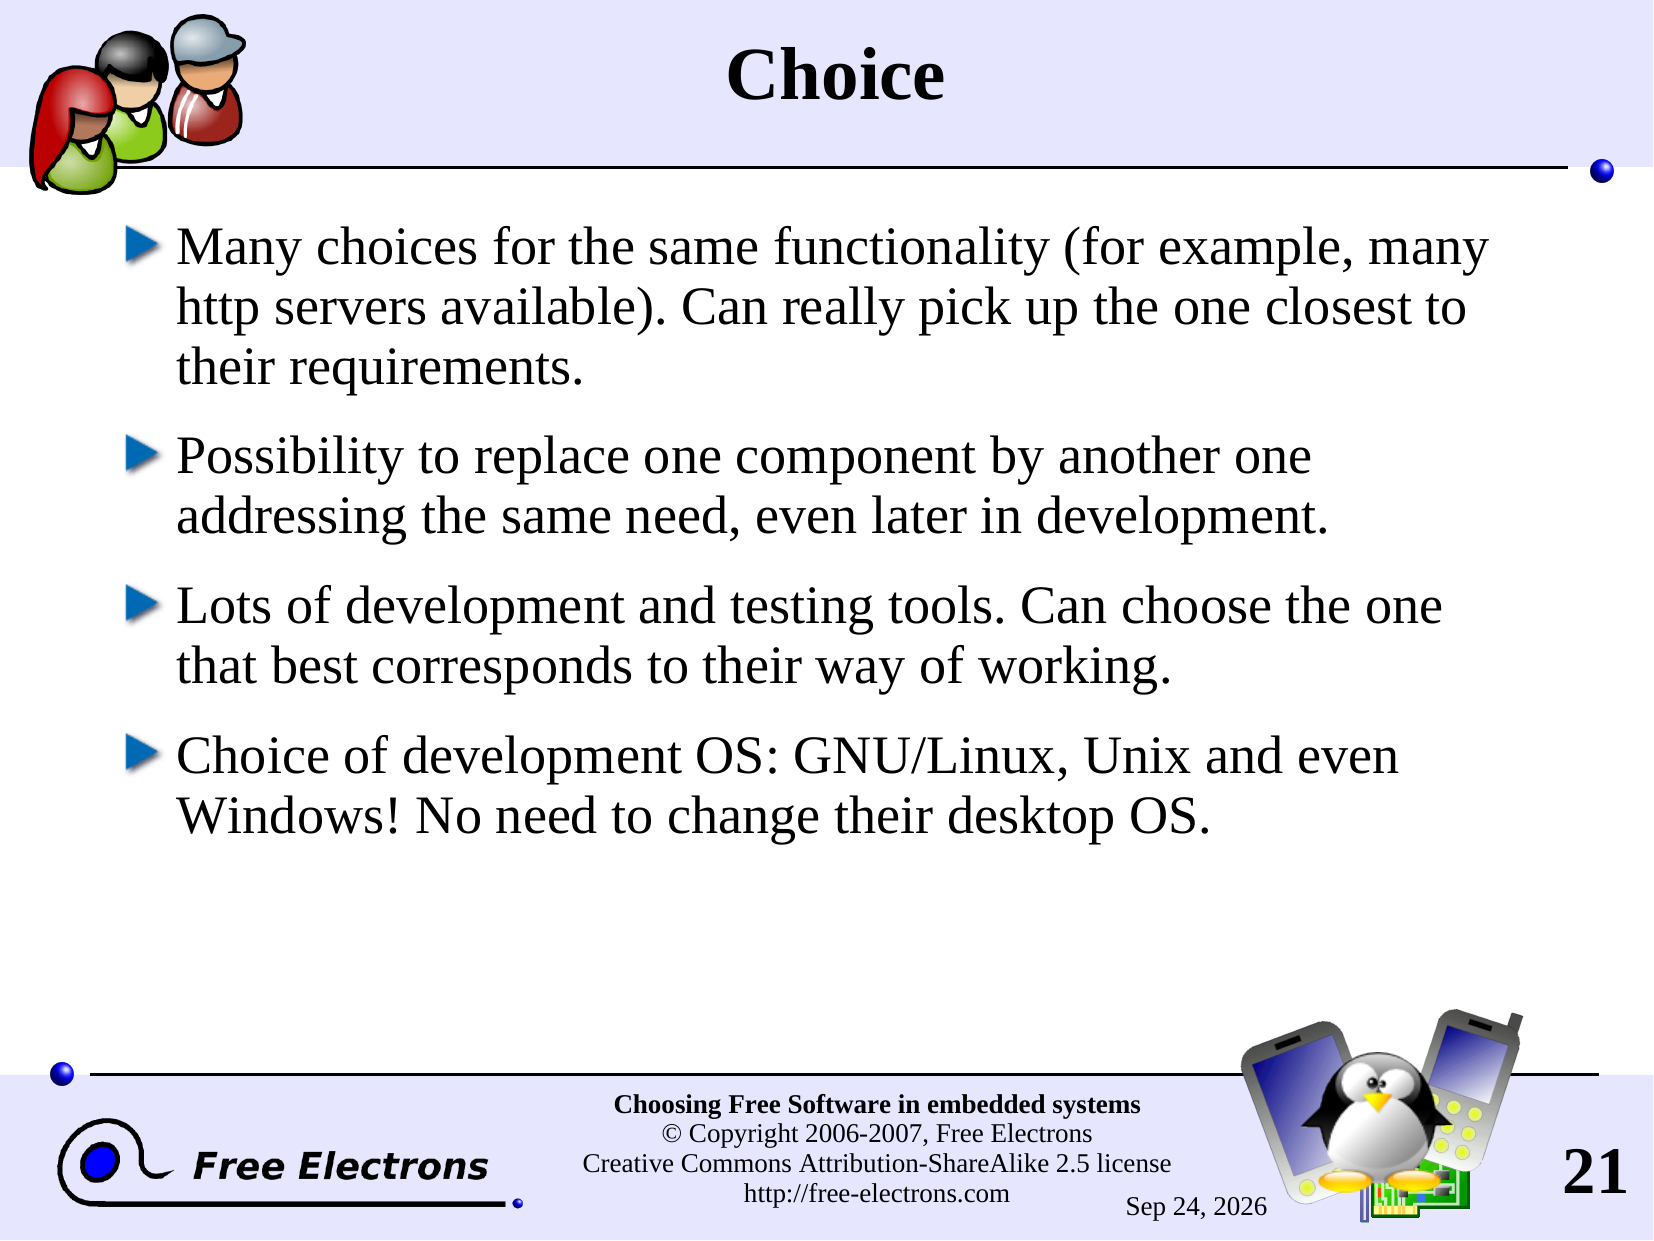

# Choice
Many choices for the same functionality (for example, many http servers available). Can really pick up the one closest to their requirements.
Possibility to replace one component by another one addressing the same need, even later in development.
Lots of development and testing tools. Can choose the one that best corresponds to their way of working.
Choice of development OS: GNU/Linux, Unix and even Windows! No need to change their desktop OS.